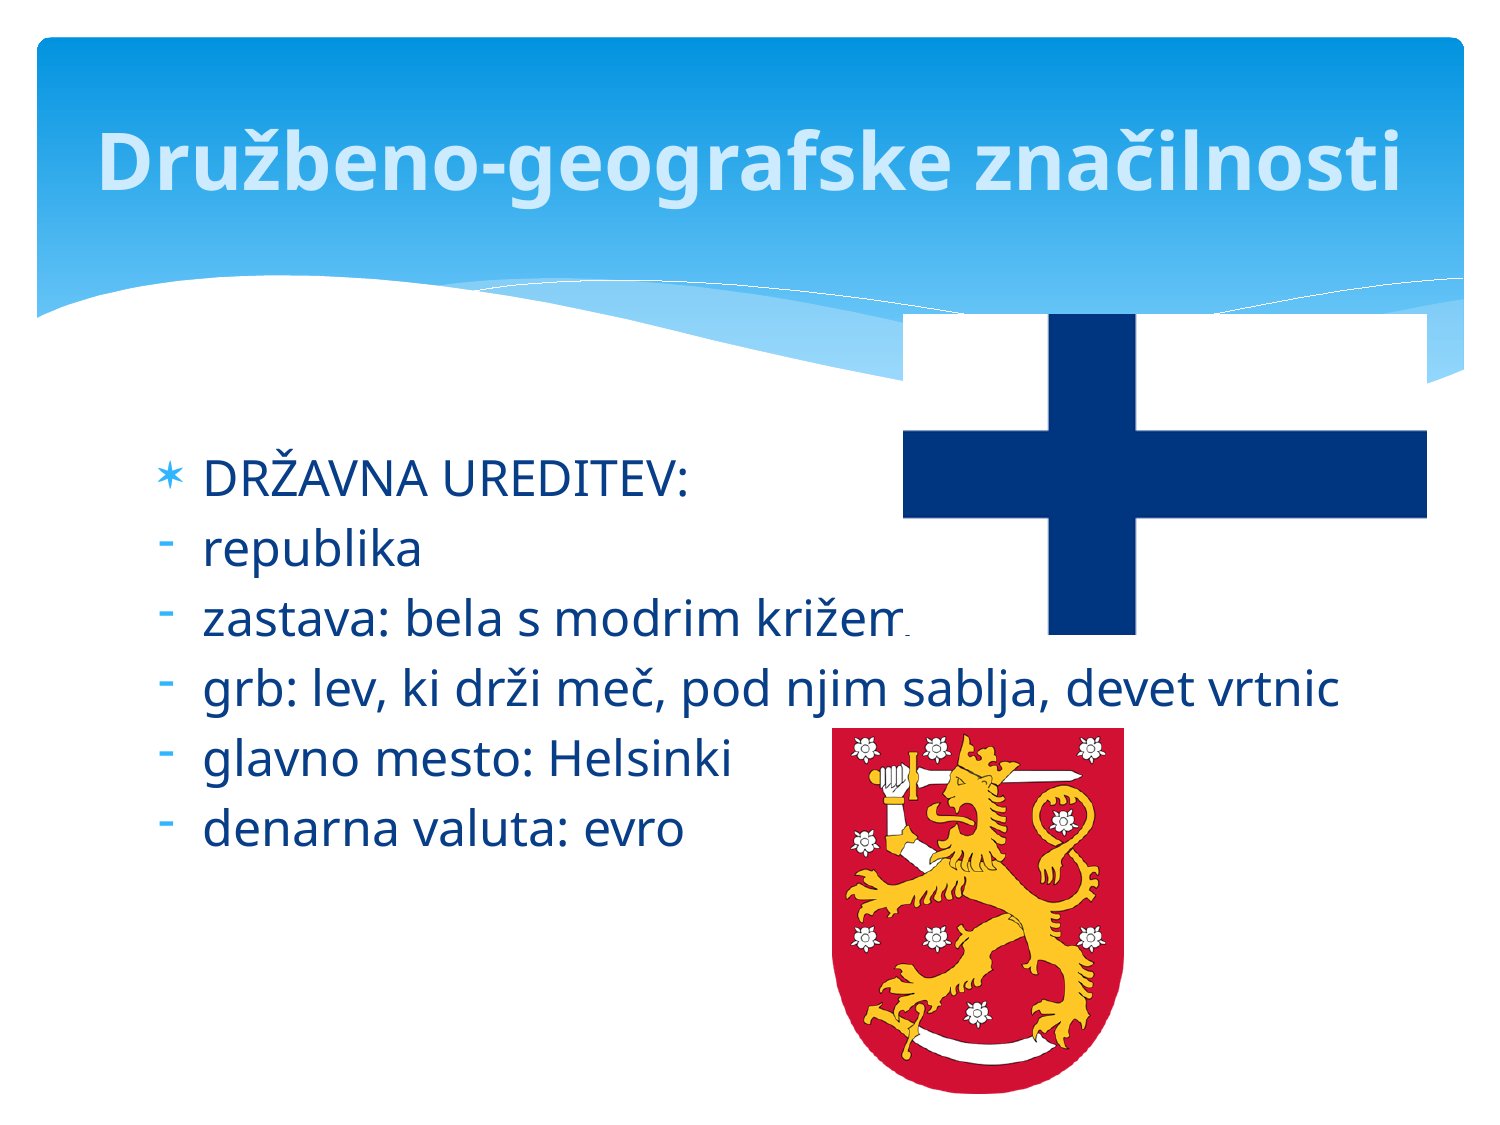

Družbeno-geografske značilnosti
# DRŽAVNA UREDITEV:
republika
zastava: bela s modrim križem
grb: lev, ki drži meč, pod njim sablja, devet vrtnic
glavno mesto: Helsinki
denarna valuta: evro